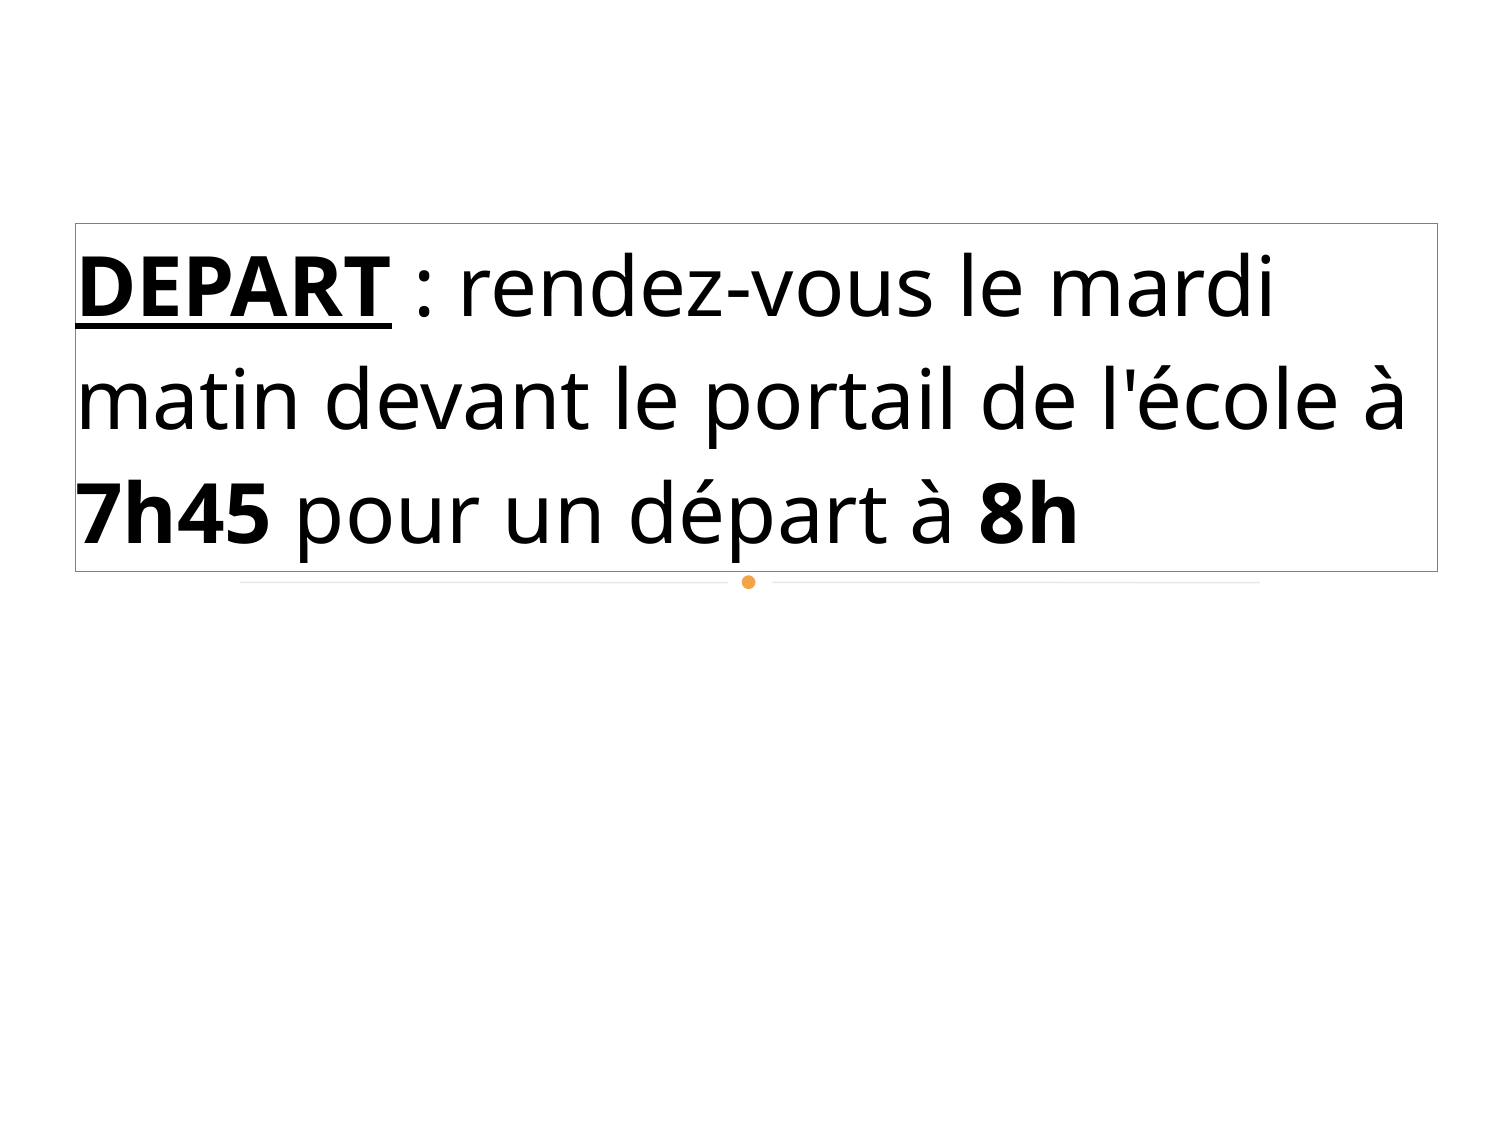

# DEPART : rendez-vous le mardi matin devant le portail de l'école à 7h45 pour un départ à 8h